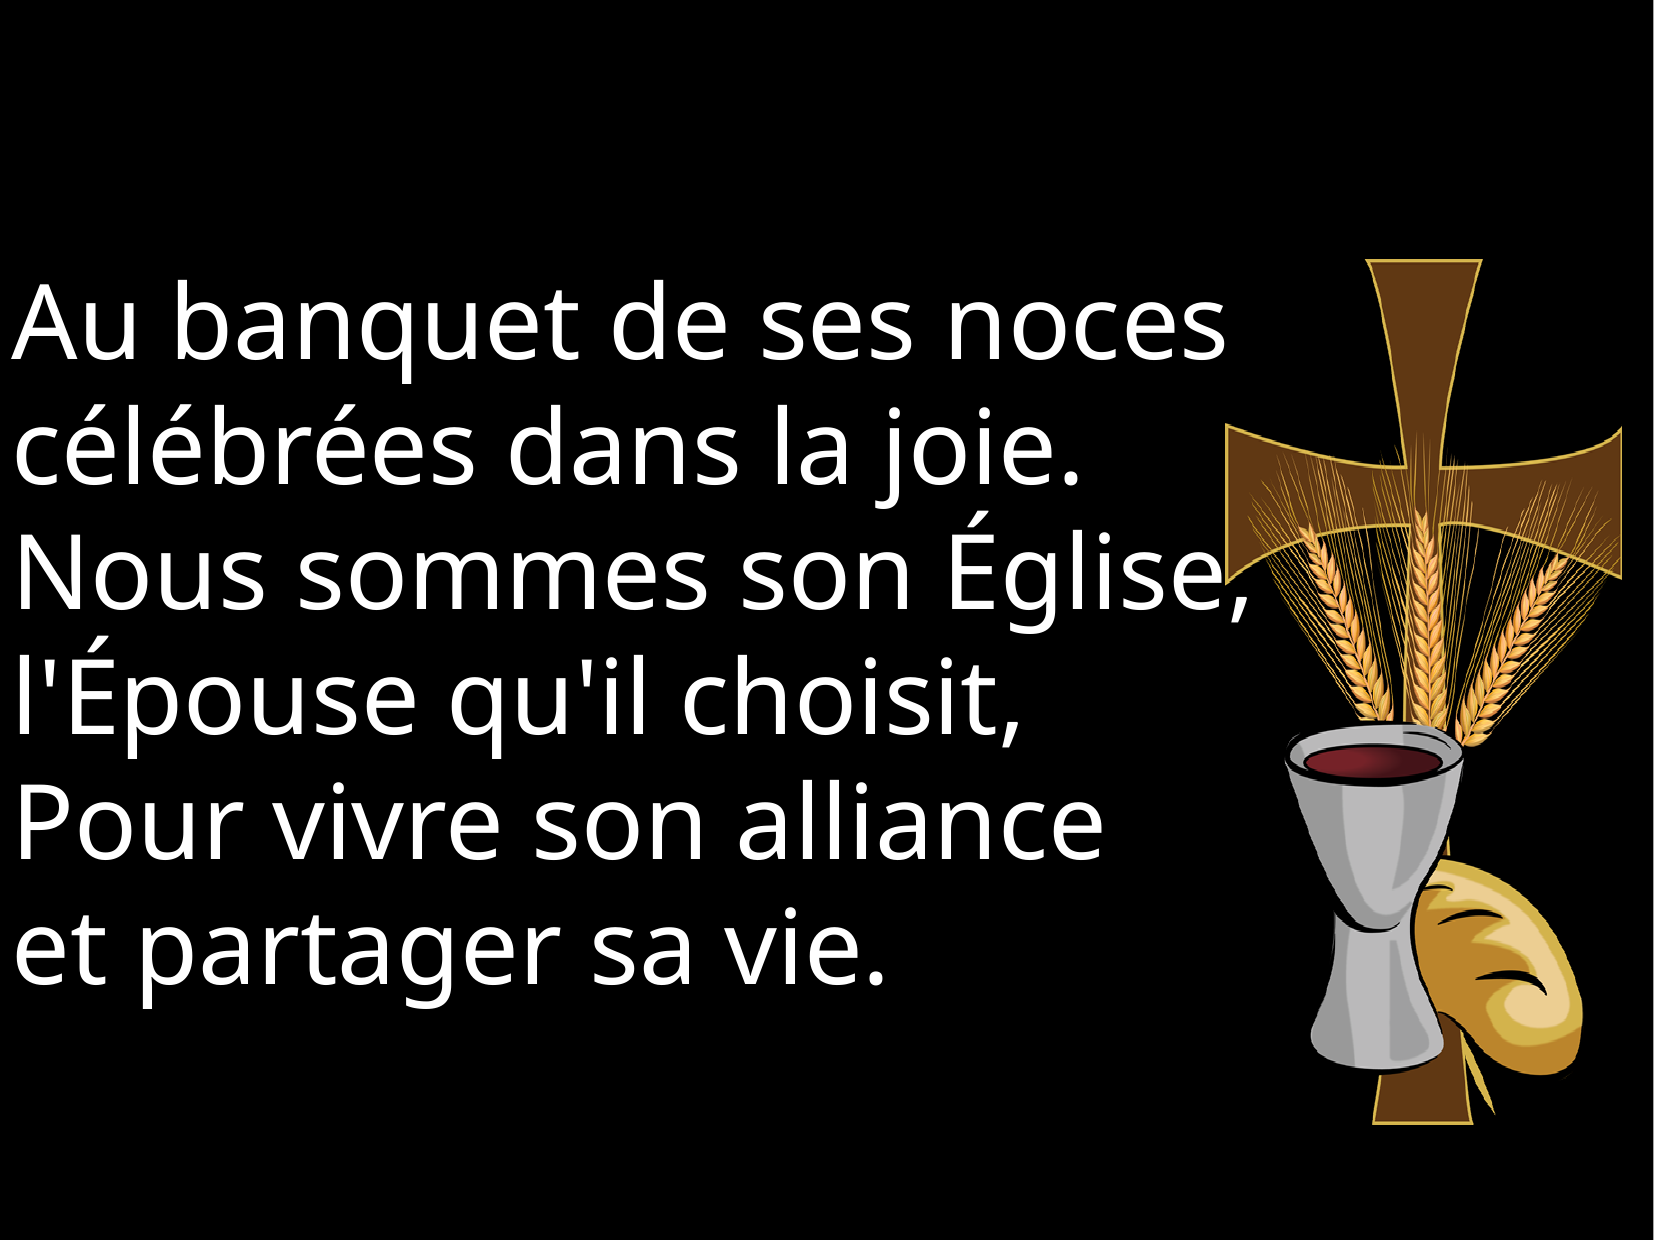

# Le Seigneur nous convoque
par le feu de l'Esprit
Au banquet de ses noces célébrées dans la joie.
Nous sommes son Église, l'Épouse qu'il choisit,
Pour vivre son alliance
et partager sa vie.